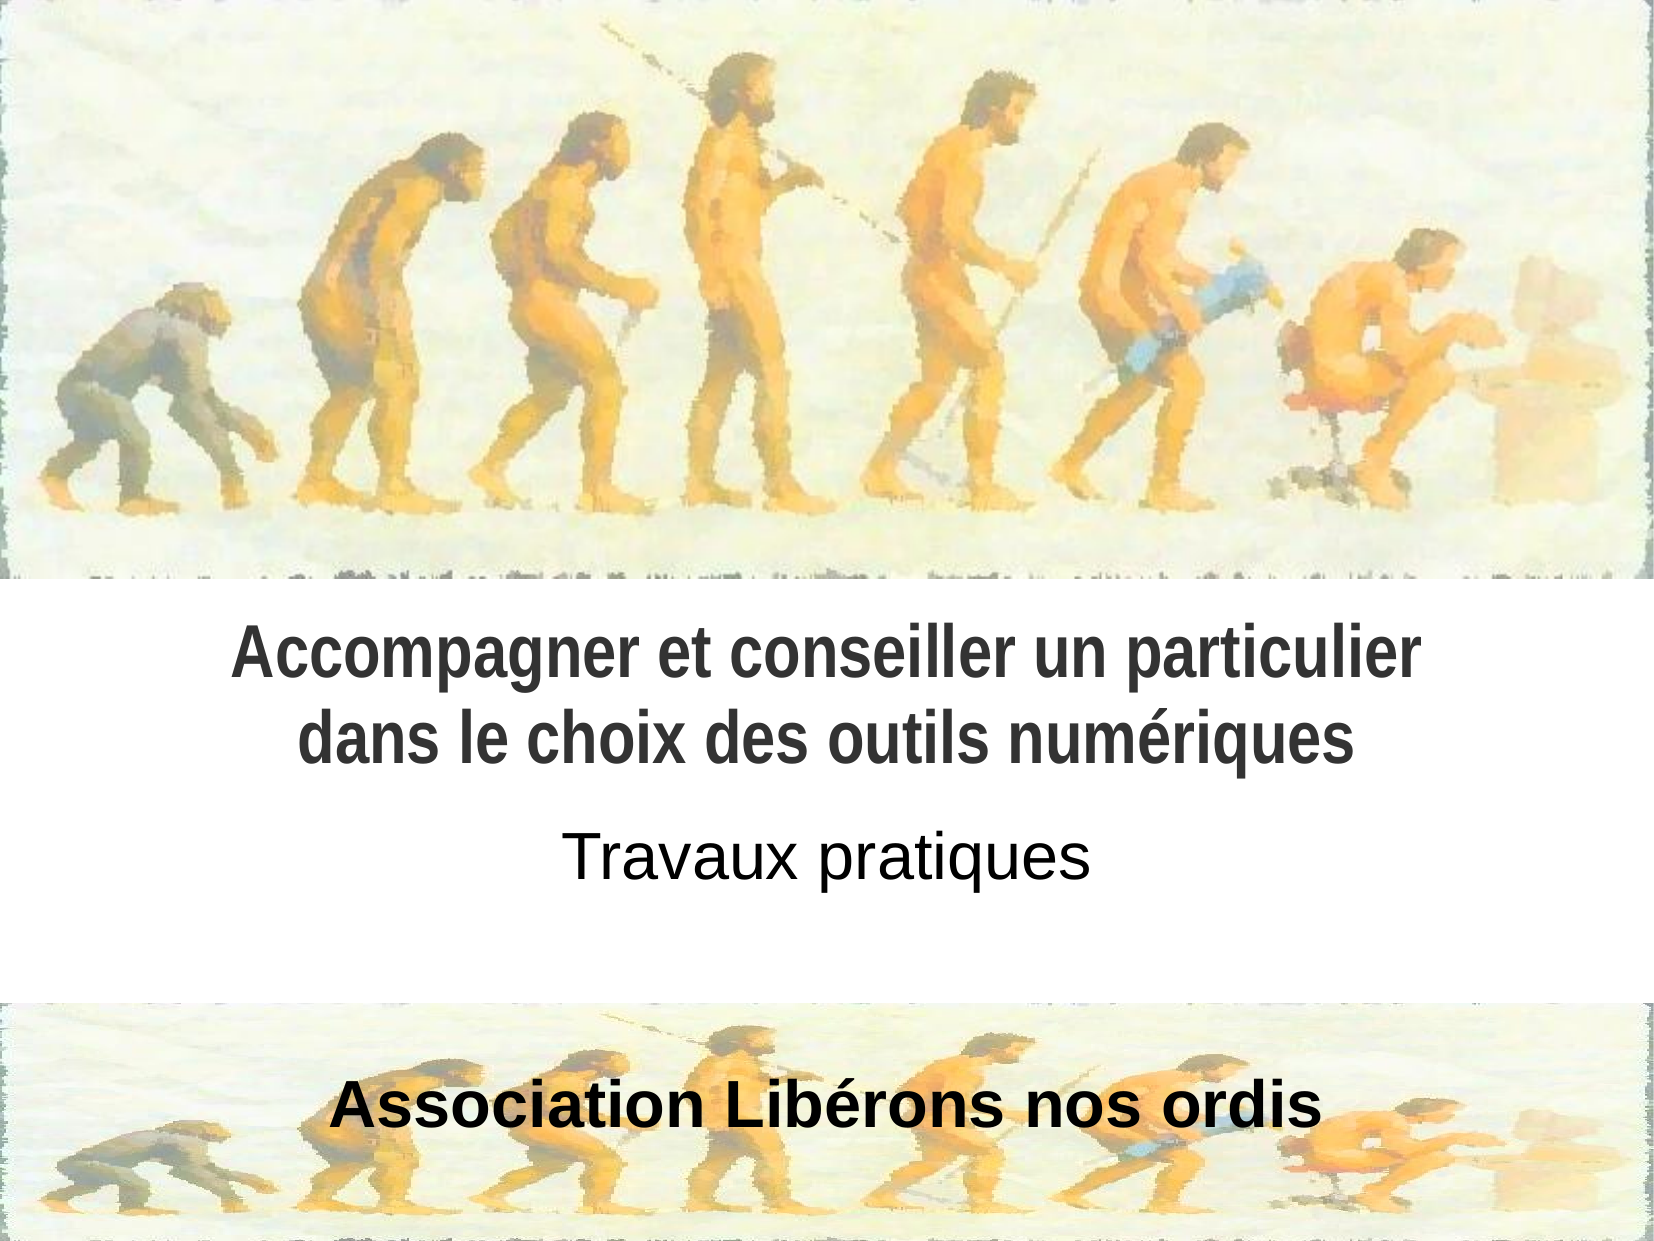

# Accompagner et conseiller un particulier dans le choix des outils numériques
Travaux pratiques
Association Libérons nos ordis